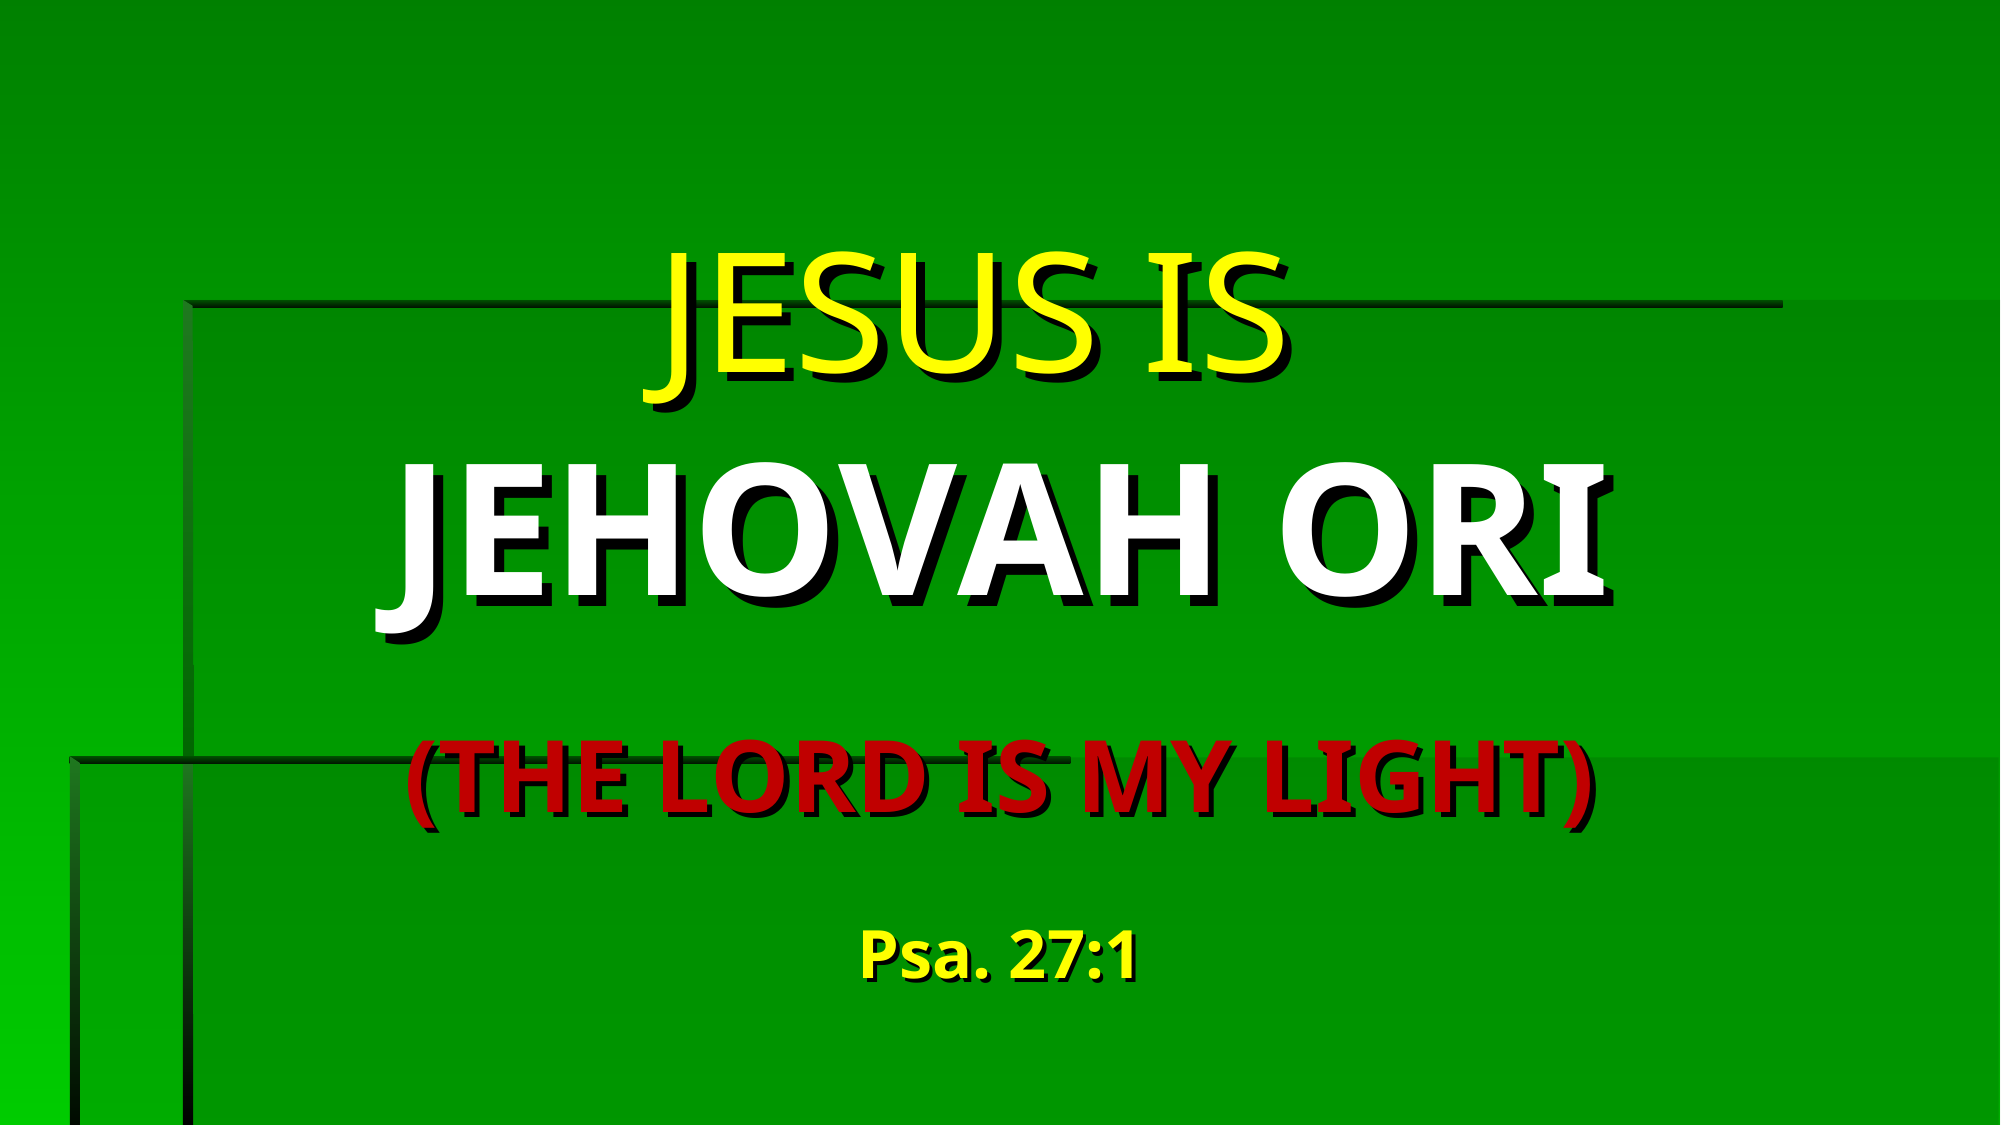

# JESUS IS JEHOVAH ORI (THE LORD IS MY LIGHT) Psa. 27:1